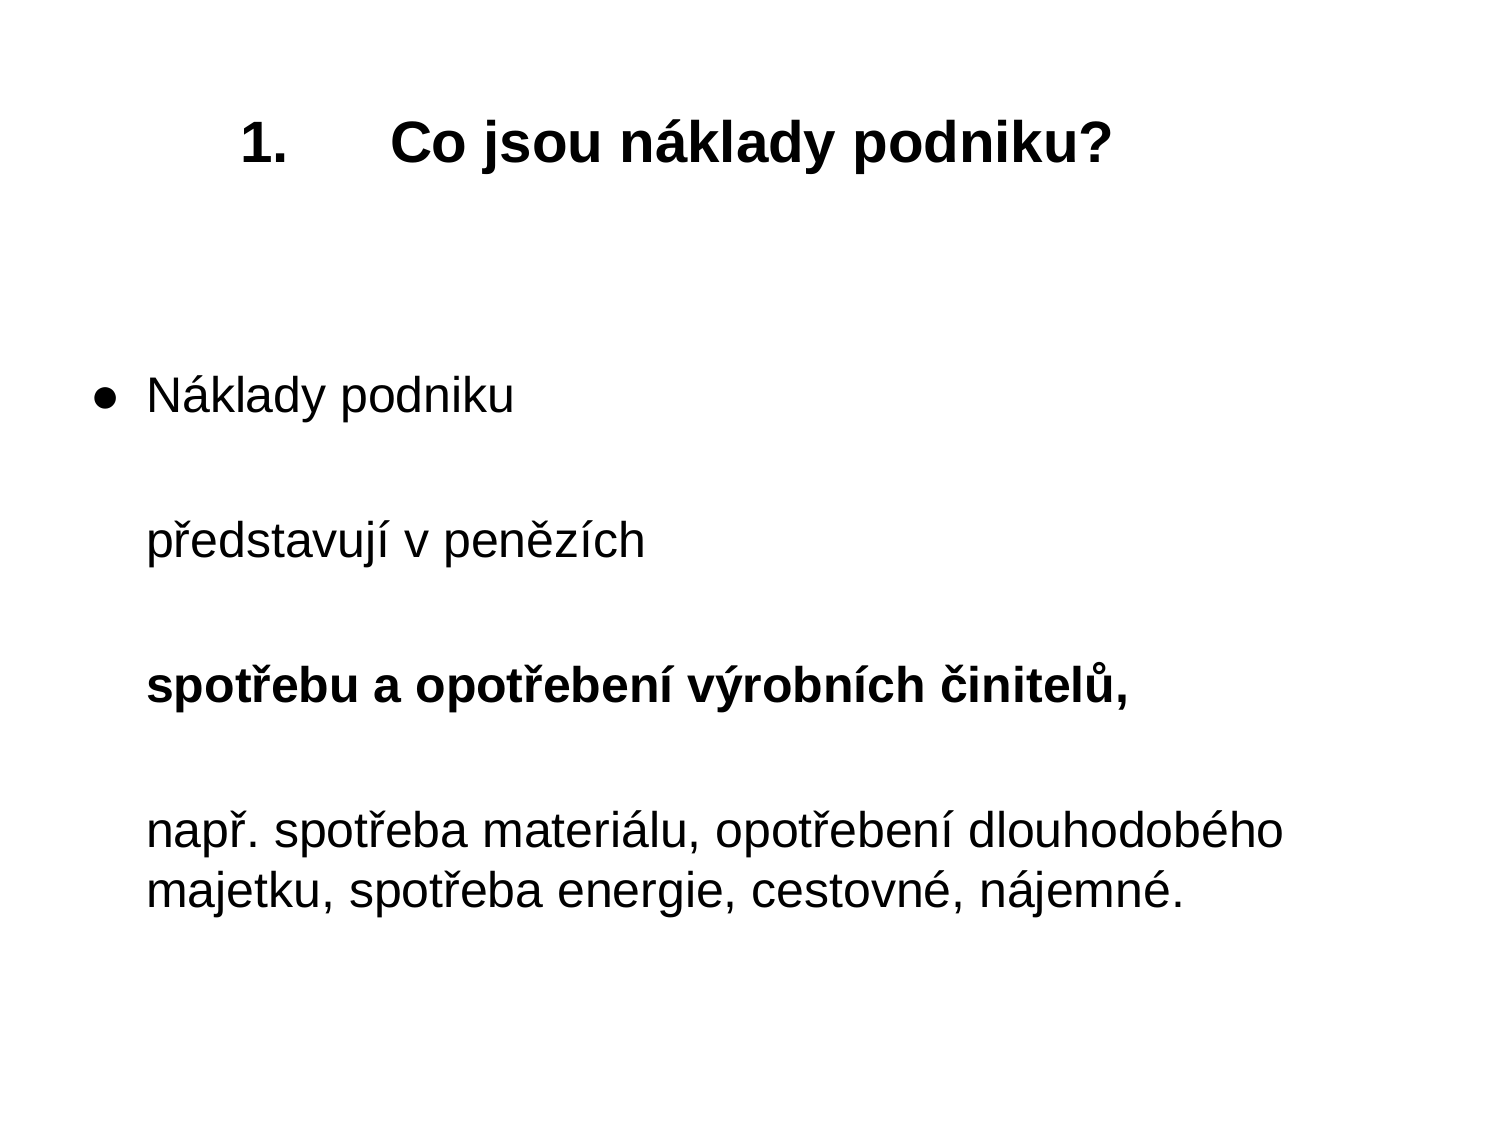

# 1.	Co jsou náklady podniku?
●	Náklady podniku
	představují v penězích
	spotřebu a opotřebení výrobních činitelů,
	např. spotřeba materiálu, opotřebení dlouhodobého majetku, spotřeba energie, cestovné, nájemné.